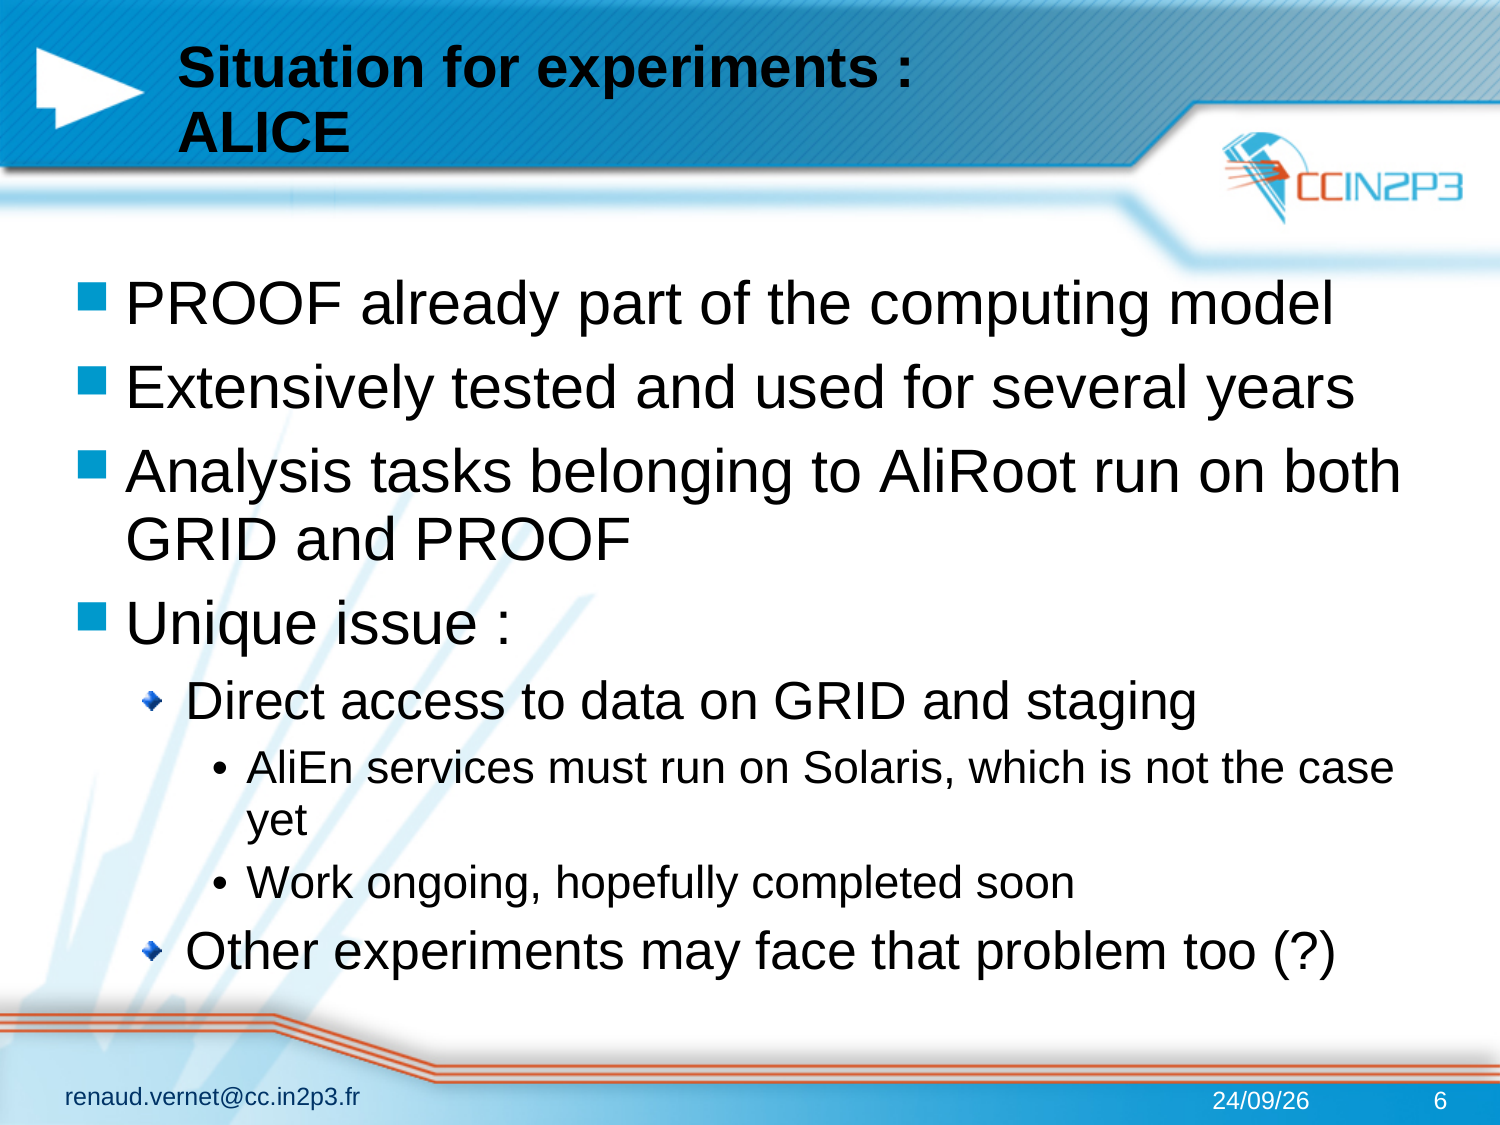

# Situation for experiments : ALICE
PROOF already part of the computing model
Extensively tested and used for several years
Analysis tasks belonging to AliRoot run on both GRID and PROOF
Unique issue :
Direct access to data on GRID and staging
AliEn services must run on Solaris, which is not the case yet
Work ongoing, hopefully completed soon
Other experiments may face that problem too (?)
R. Vernet
6